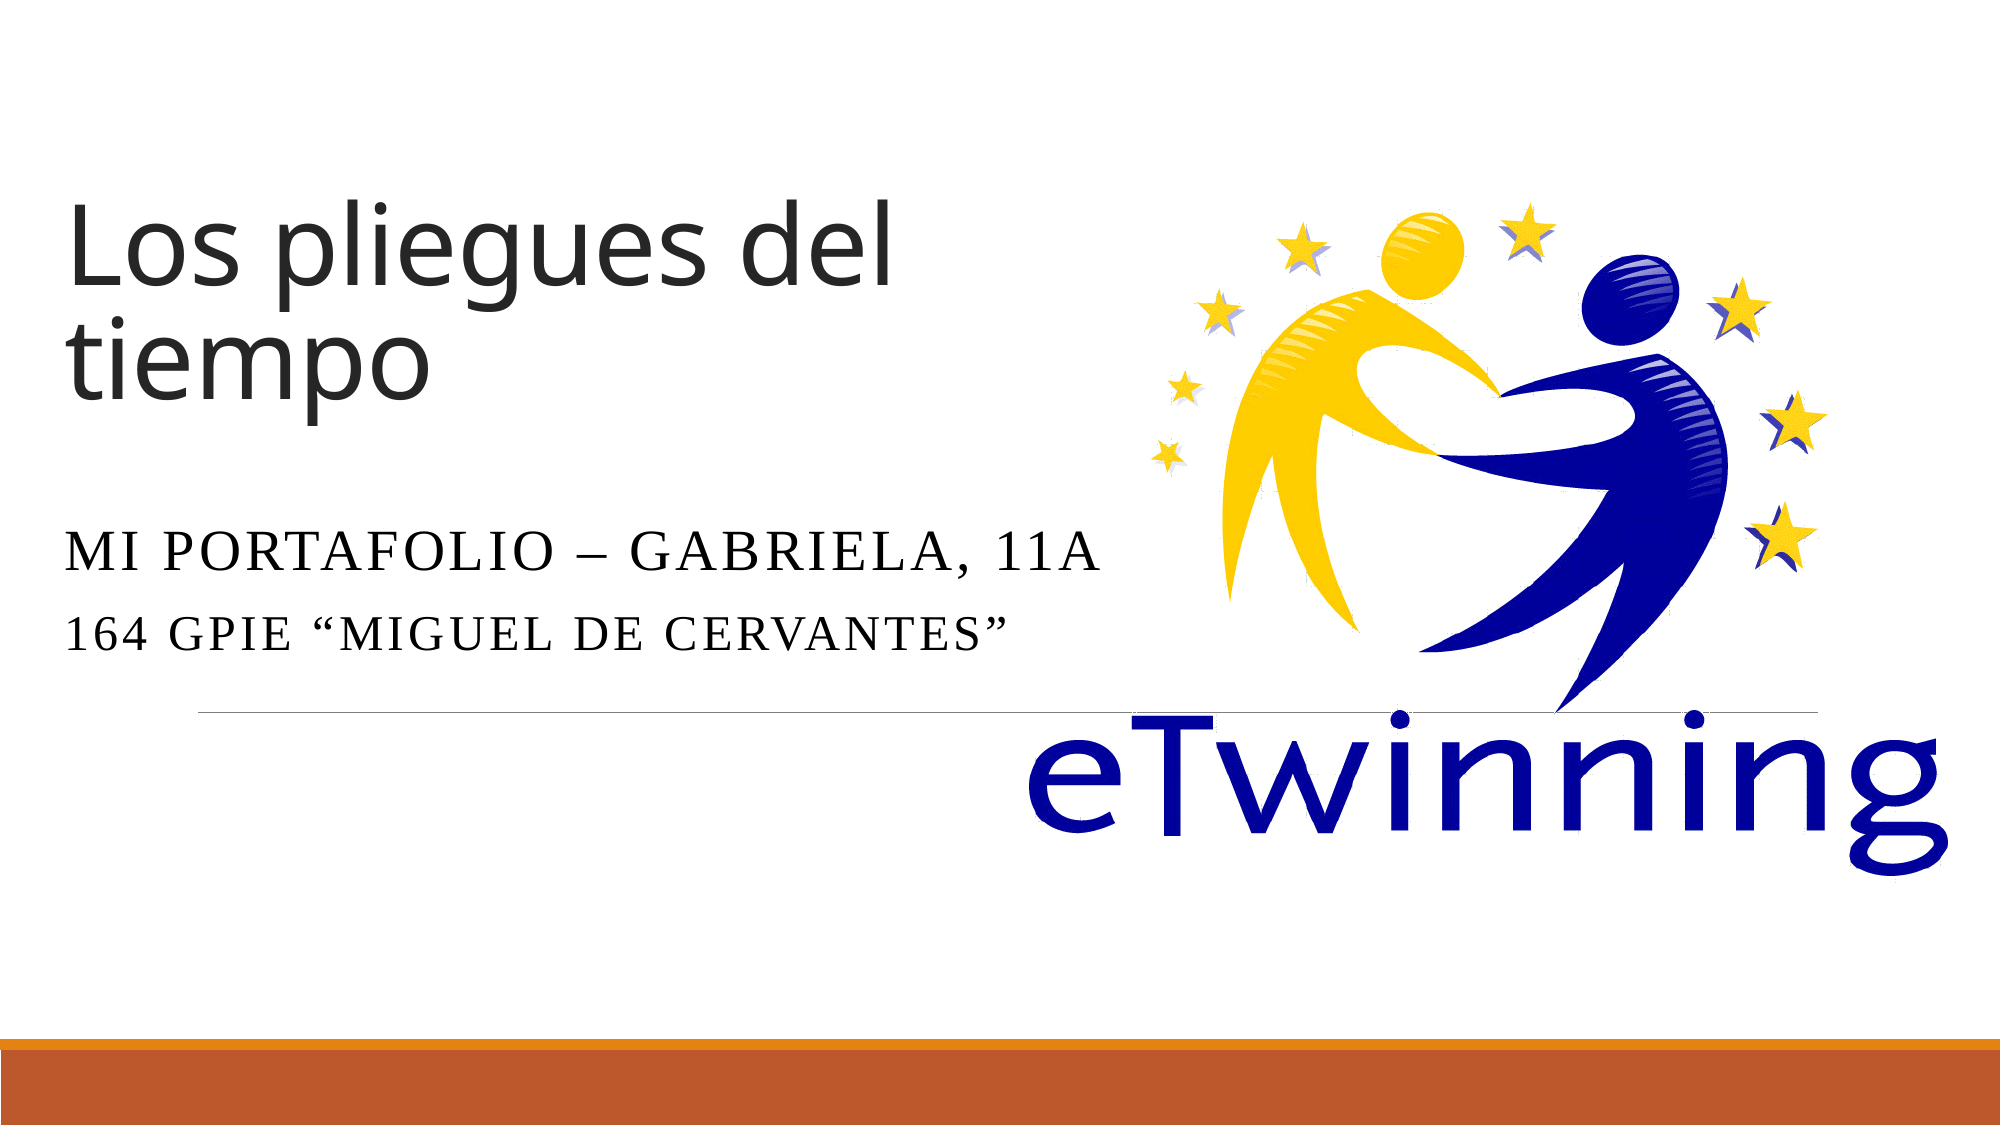

# Los pliegues del tiempo
Mi portafolio – Gabriela, 11a
164 GPIE “Miguel de Cervantes”